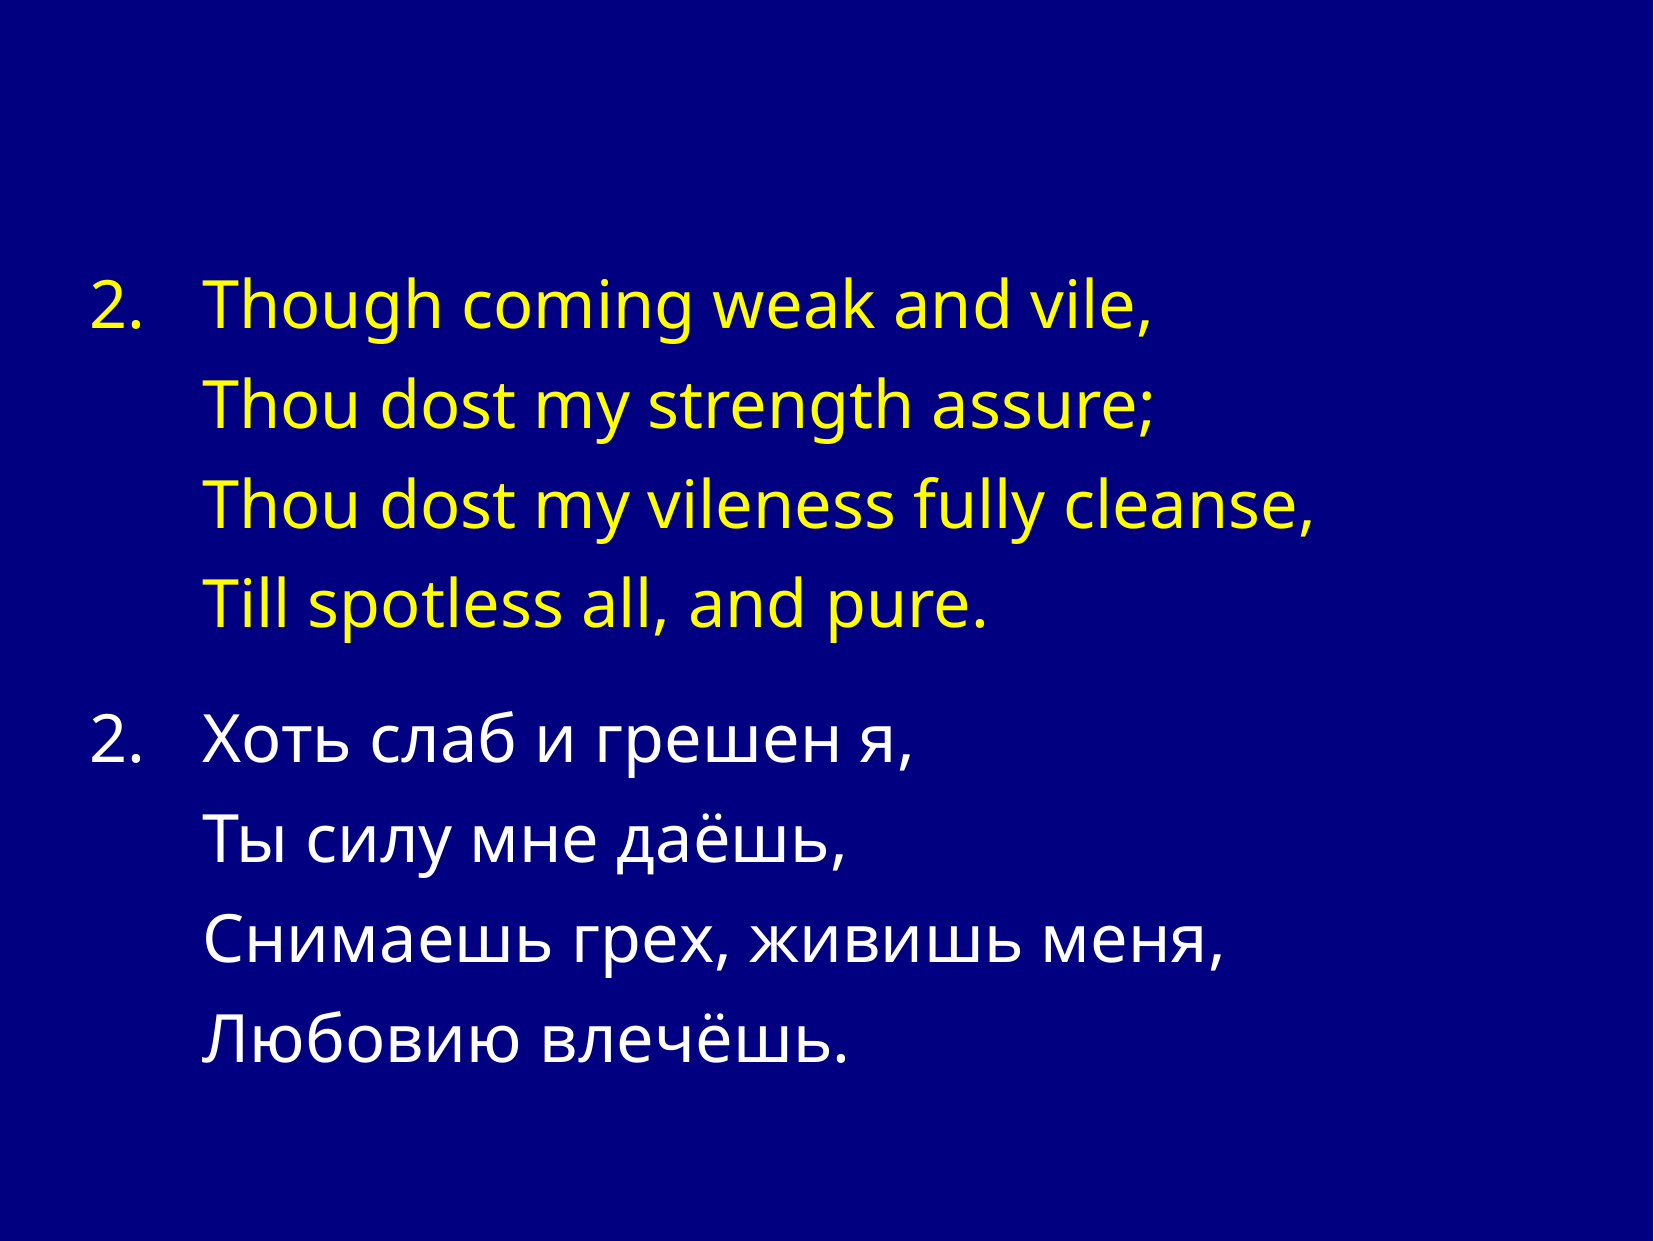

2.	Though coming weak and vile,
	Thou dost my strength assure;
	Thou dost my vileness fully cleanse,
	Till spotless all, and pure.
2.	Хоть слаб и грешен я,
	Ты силу мне даёшь,
	Снимаешь грех, живишь меня,
	Любовию влечёшь.